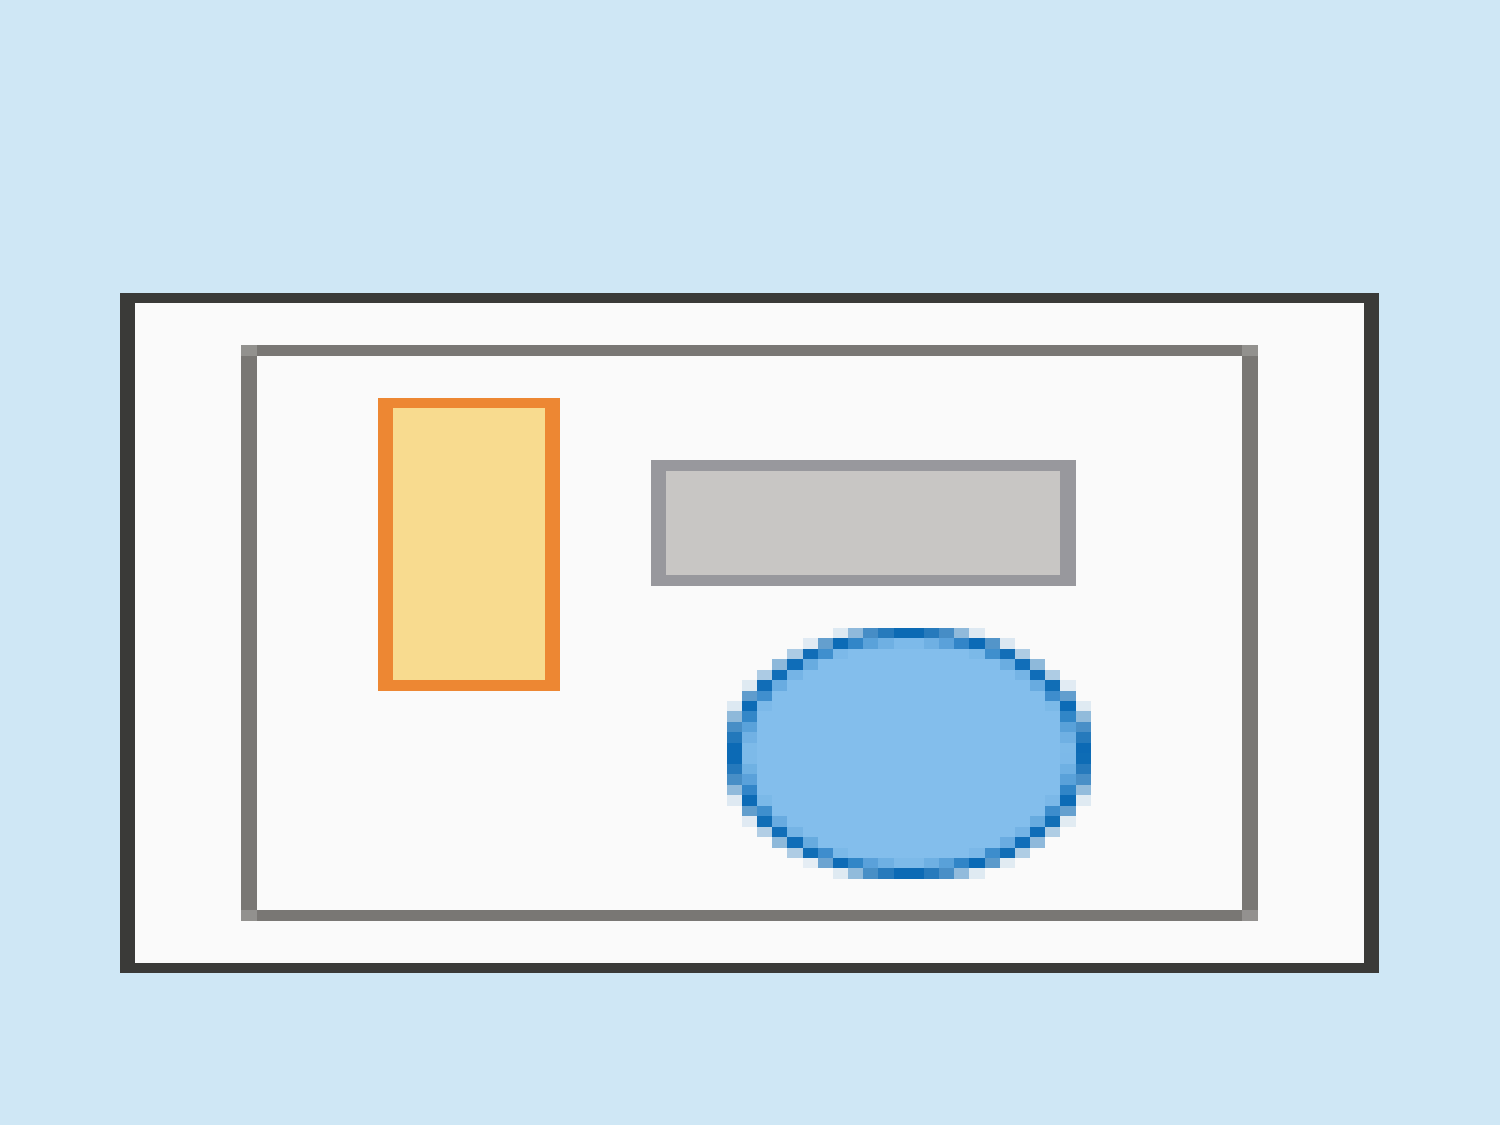

# Реализация Культурных практик Открытые занятия Консультации, мастер-классы Рабочие группы Клубный час, социальные акции, волонтерство